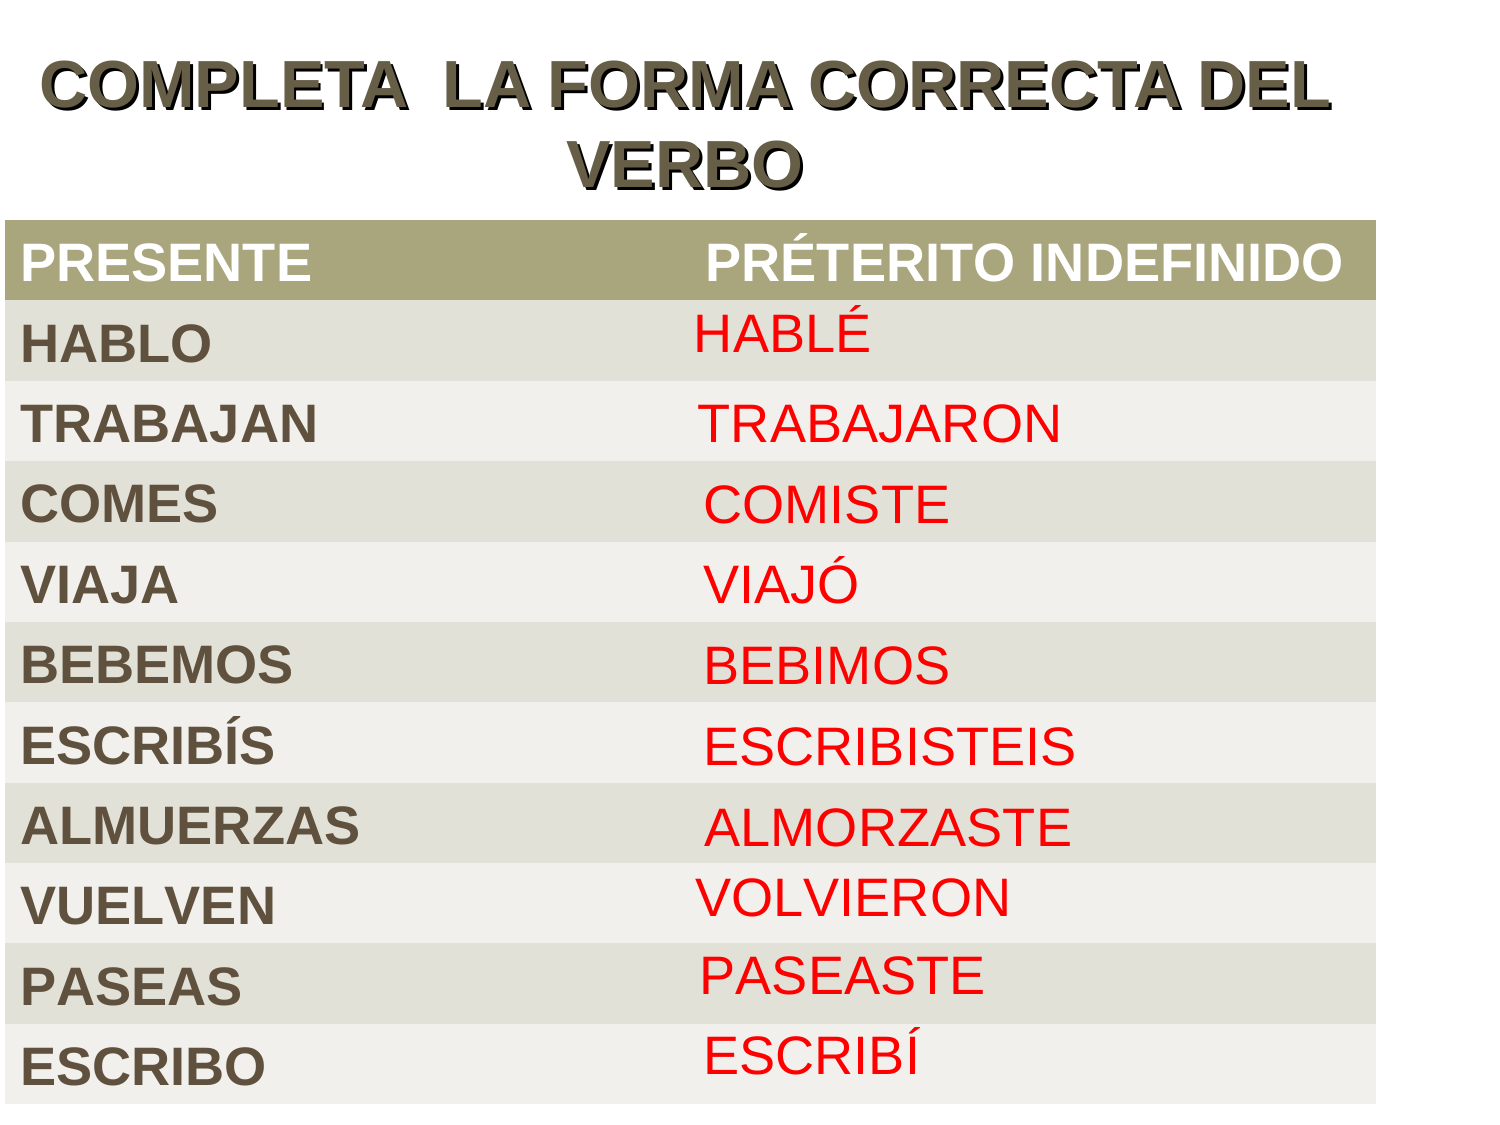

# COMPLETA LA FORMA CORRECTA DEL VERBO
| PRESENTE | PRÉTERITO INDEFINIDO |
| --- | --- |
| HABLO | |
| TRABAJAN | |
| COMES | |
| VIAJA | |
| BEBEMOS | |
| ESCRIBÍS | |
| ALMUERZAS | |
| VUELVEN | |
| PASEAS | |
| ESCRIBO | |
HABLÉ
TRABAJARON
COMISTE
VIAJÓ
BEBIMOS
ESCRIBISTEIS
ALMORZASTE
VOLVIERON
PASEASTE
ESCRIBÍ